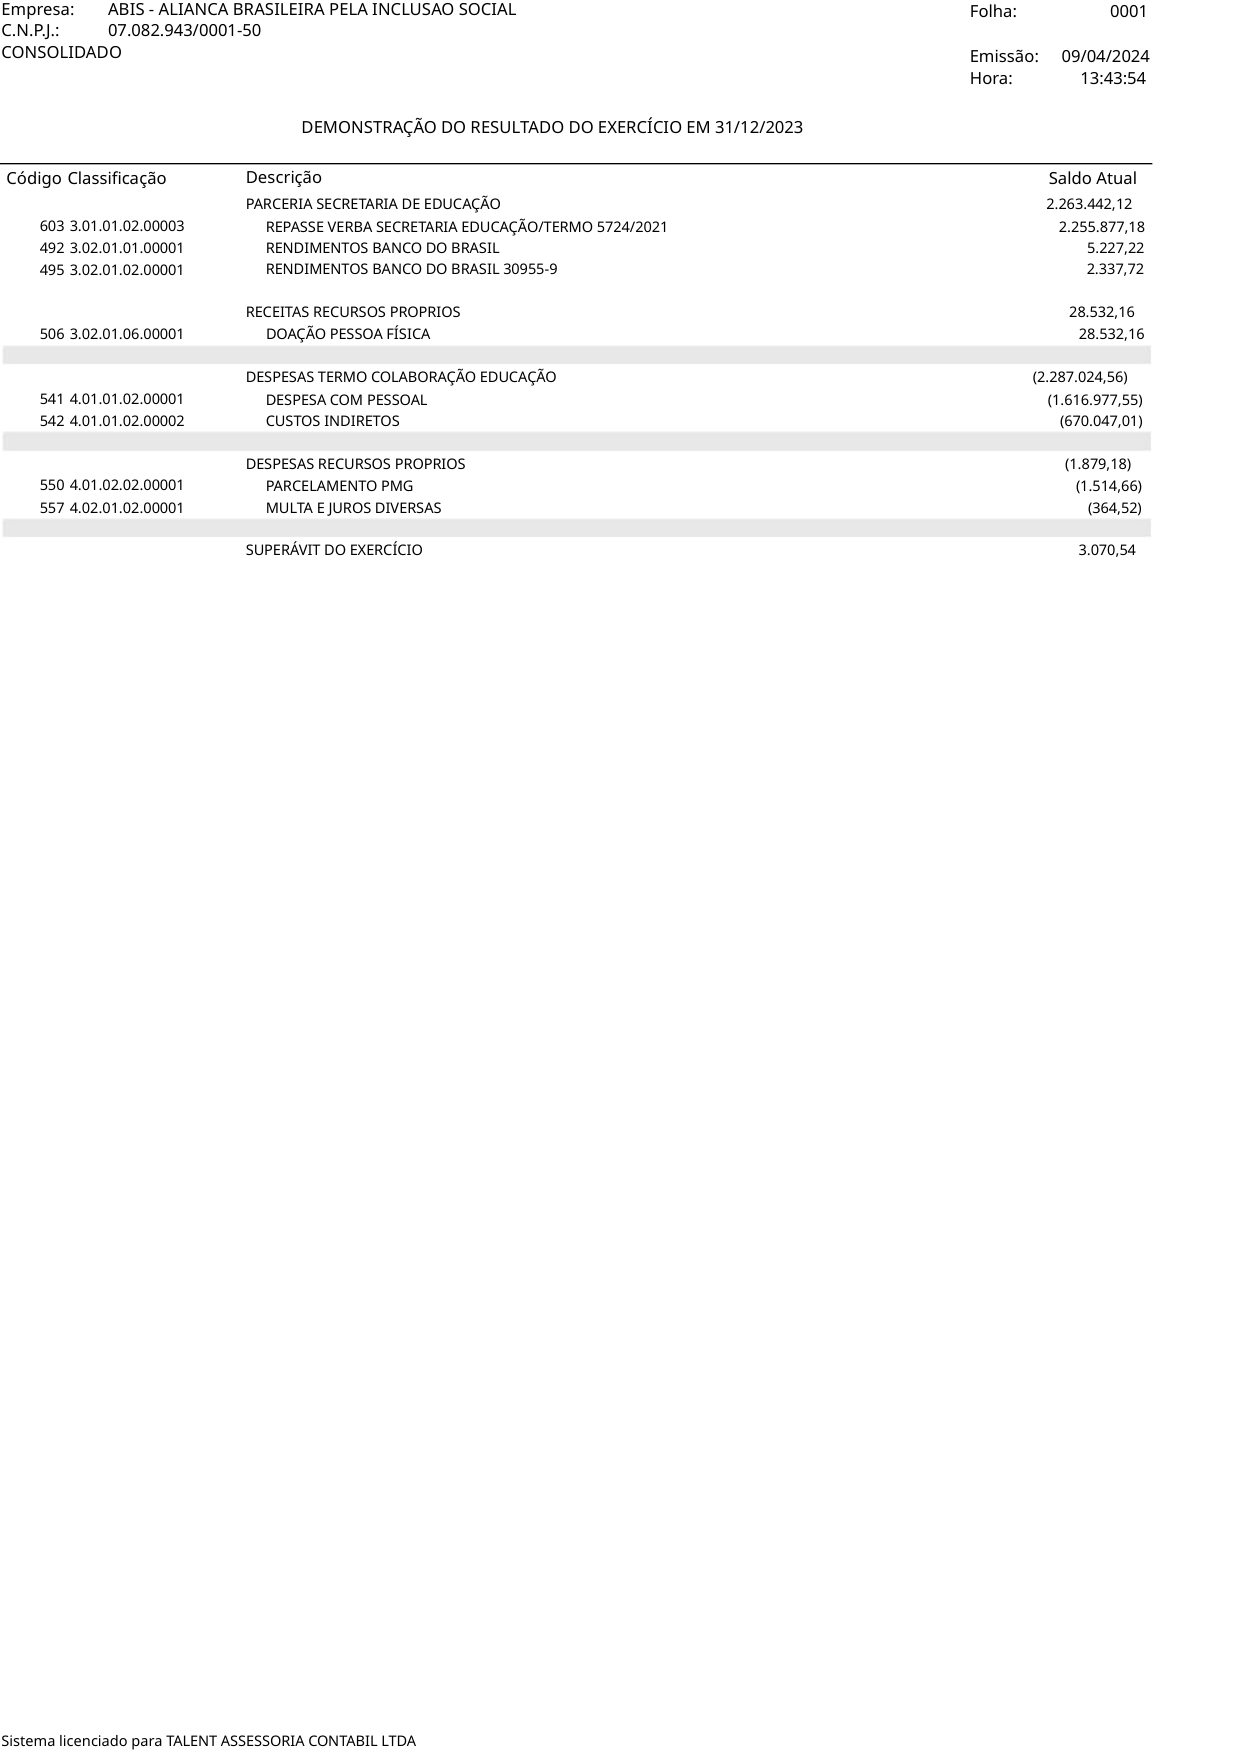

Empresa:
C.N.P.J.:
ABIS - ALIANCA BRASILEIRA PELA INCLUSAO SOCIAL
07.082.943/0001-50
Folha:
0001
CONSOLIDADO
Emissão:
Hora:
09/04/2024
13:43:54
DEMONSTRAÇÃO DO RESULTADO DO EXERCÍCIO EM 31/12/2023
Descrição
Código Classificação
Saldo Atual
PARCERIA SECRETARIA DE EDUCAÇÃO
REPASSE VERBA SECRETARIA EDUCAÇÃO/TERMO 5724/2021
RENDIMENTOS BANCO DO BRASIL
2.263.442,12
2.255.877,18
5.227,22
603 3.01.01.02.00003
492 3.02.01.01.00001
495 3.02.01.02.00001
RENDIMENTOS BANCO DO BRASIL 30955-9
2.337,72
RECEITAS RECURSOS PROPRIOS
28.532,16
506 3.02.01.06.00001
DOAÇÃO PESSOA FÍSICA
28.532,16
DESPESAS TERMO COLABORAÇÃO EDUCAÇÃO
DESPESA COM PESSOAL
CUSTOS INDIRETOS
(2.287.024,56)
(1.616.977,55)
(670.047,01)
541 4.01.01.02.00001
542 4.01.01.02.00002
DESPESAS RECURSOS PROPRIOS
PARCELAMENTO PMG
MULTA E JUROS DIVERSAS
(1.879,18)
(1.514,66)
(364,52)
550 4.01.02.02.00001
557 4.02.01.02.00001
SUPERÁVIT DO EXERCÍCIO
3.070,54
Sistema licenciado para TALENT ASSESSORIA CONTABIL LTDA